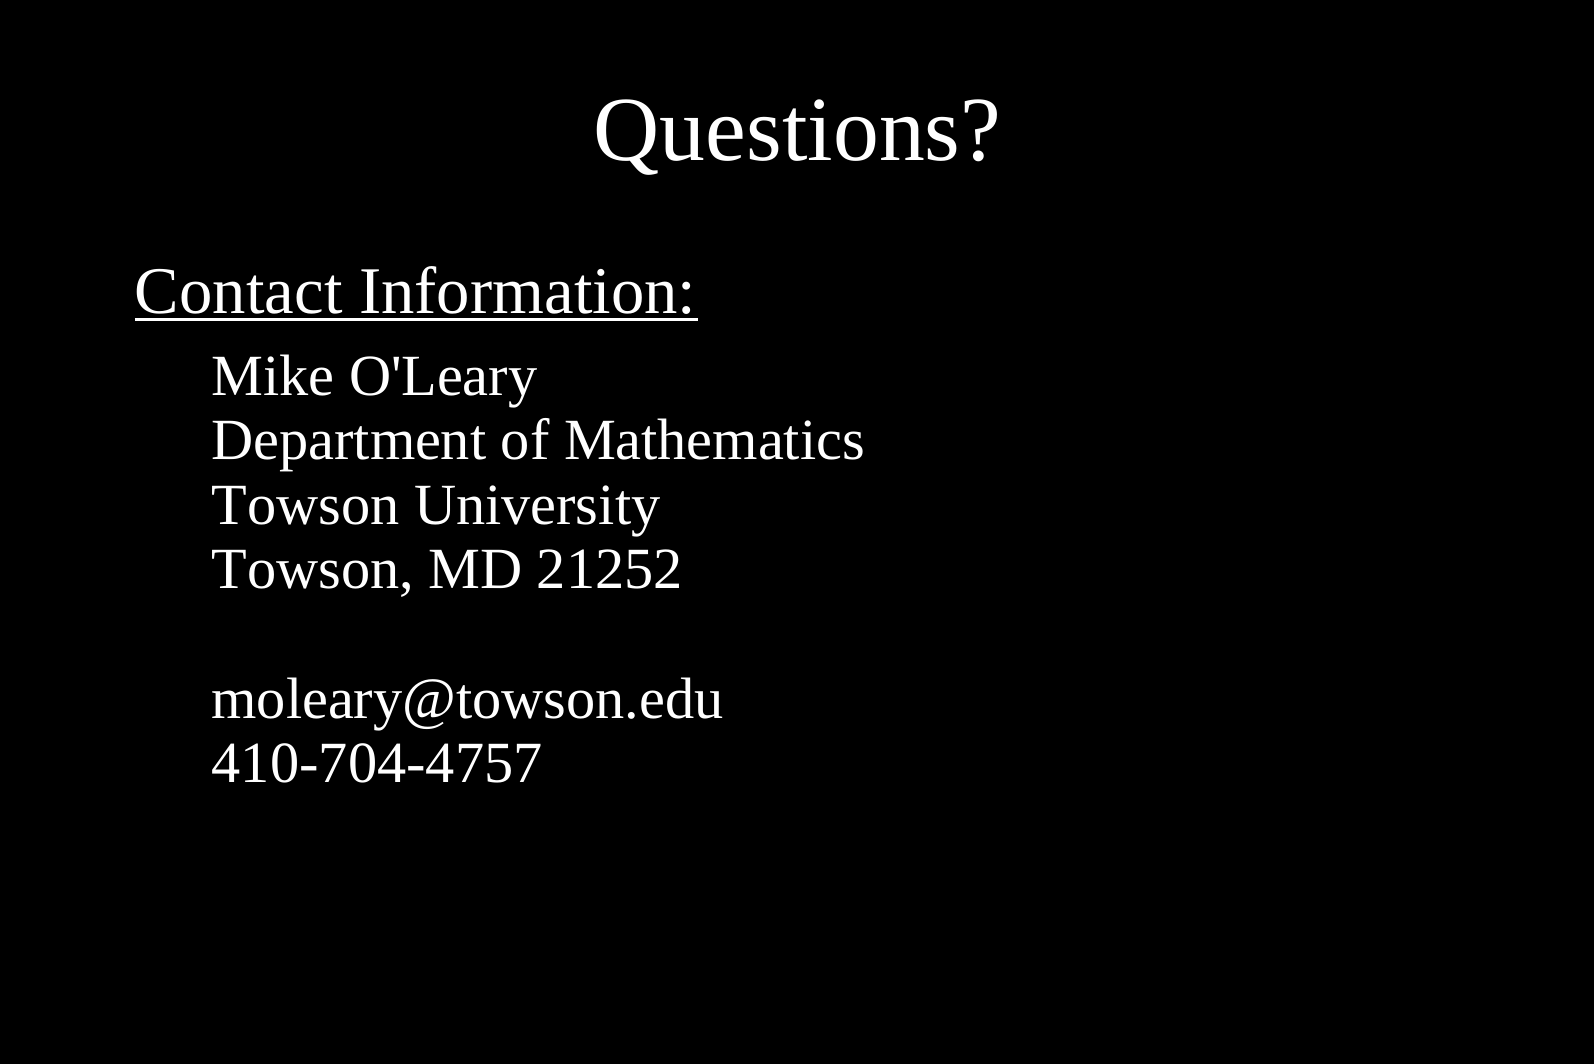

# Questions?
Contact Information:
Mike O'Leary
Department of Mathematics
Towson University
Towson, MD 21252
moleary@towson.edu
410-704-4757